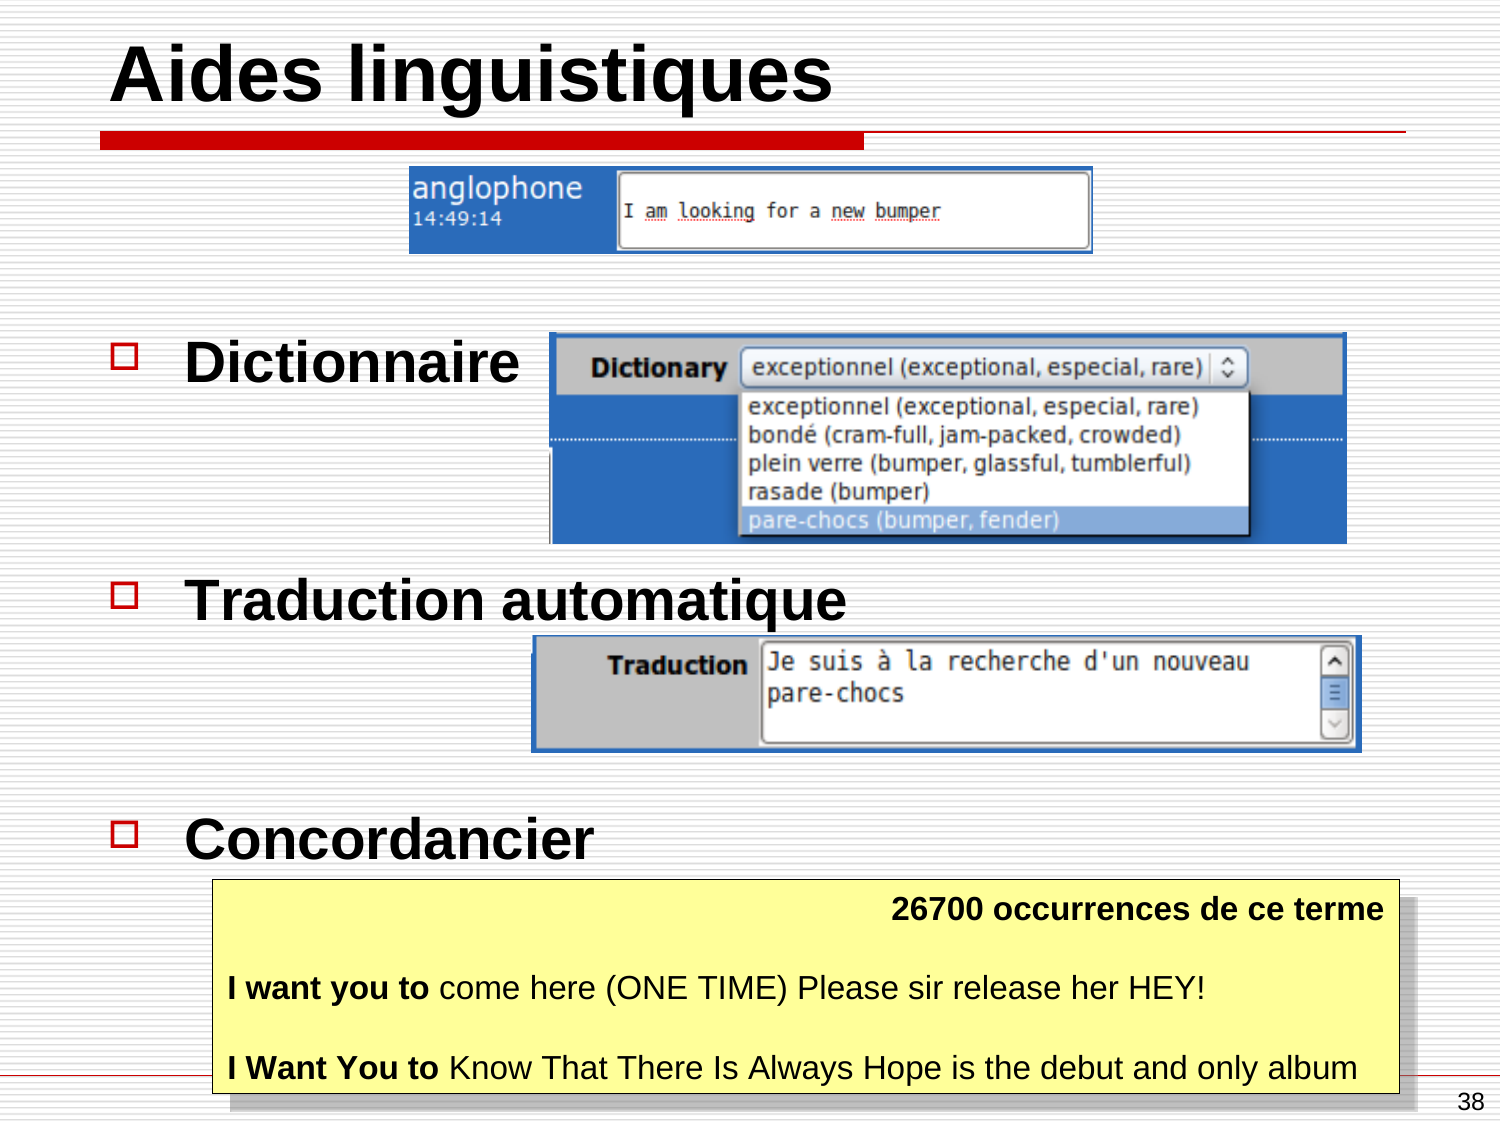

# Aides linguistiques
Dictionnaire
Traduction automatique
Concordancier
26700 occurrences de ce terme
I want you to come here (ONE TIME) Please sir release her HEY!
I Want You to Know That There Is Always Hope is the debut and only album
38